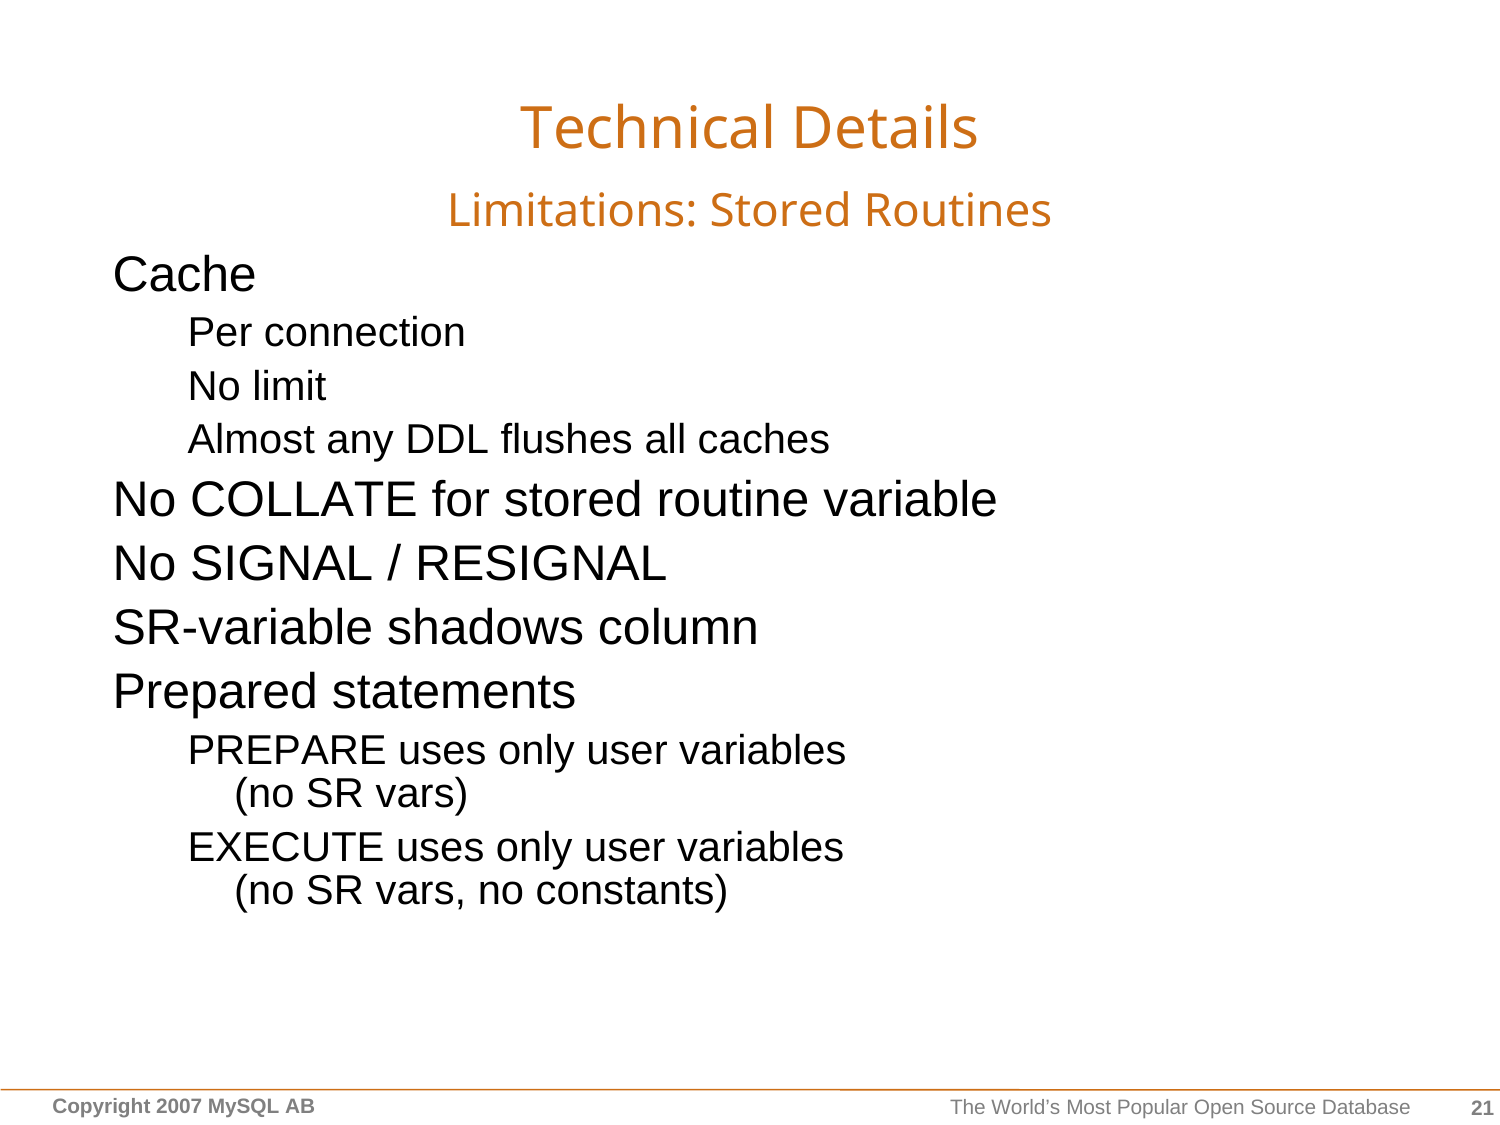

# Technical Details Limitations: Stored Routines
Cache
Per connection
No limit
Almost any DDL flushes all caches
No COLLATE for stored routine variable
No SIGNAL / RESIGNAL
SR-variable shadows column
Prepared statements
PREPARE uses only user variables
(no SR vars)
EXECUTE uses only user variables
(no SR vars, no constants)